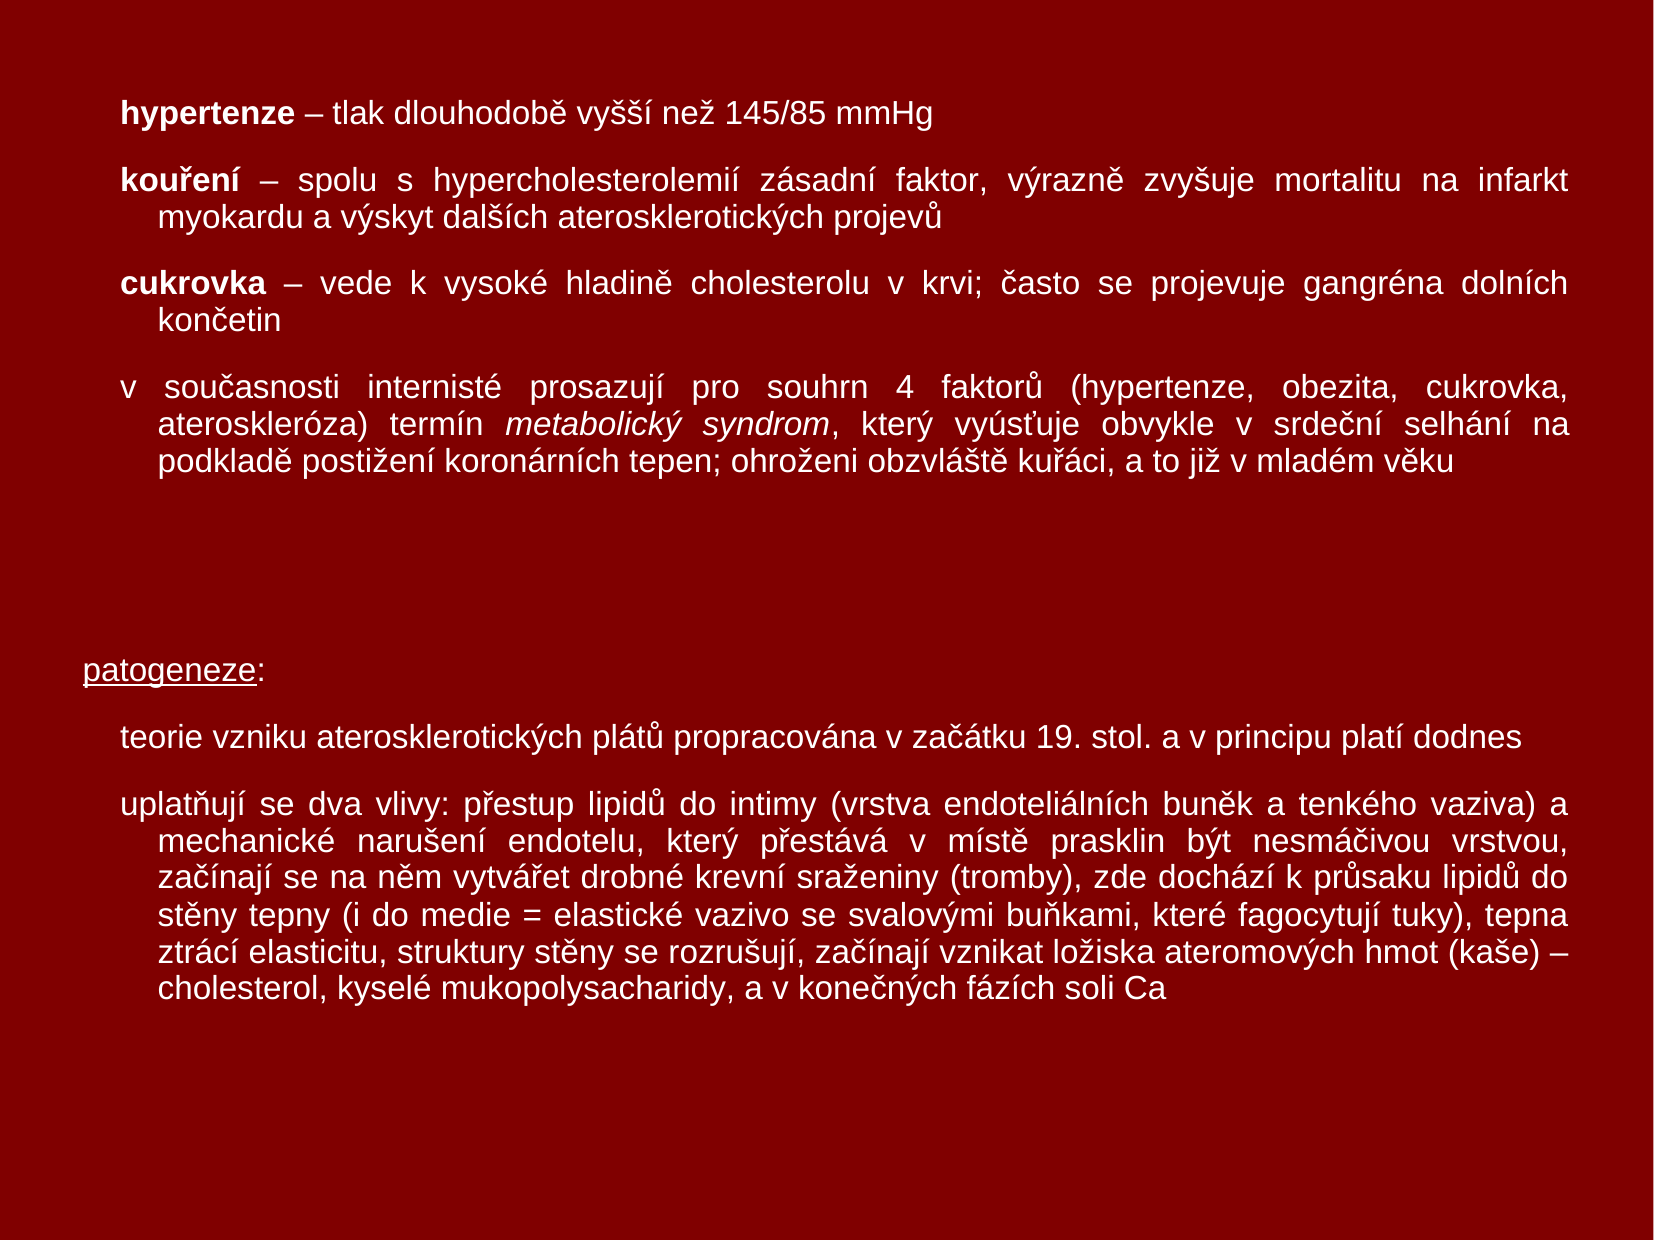

# hypertenze – tlak dlouhodobě vyšší než 145/85 mmHg
kouření – spolu s hypercholesterolemií zásadní faktor, výrazně zvyšuje mortalitu na infarkt myokardu a výskyt dalších aterosklerotických projevů
cukrovka – vede k vysoké hladině cholesterolu v krvi; často se projevuje gangréna dolních končetin
v současnosti internisté prosazují pro souhrn 4 faktorů (hypertenze, obezita, cukrovka, ateroskleróza) termín metabolický syndrom, který vyúsťuje obvykle v srdeční selhání na podkladě postižení koronárních tepen; ohroženi obzvláště kuřáci, a to již v mladém věku
patogeneze:
teorie vzniku aterosklerotických plátů propracována v začátku 19. stol. a v principu platí dodnes
uplatňují se dva vlivy: přestup lipidů do intimy (vrstva endoteliálních buněk a tenkého vaziva) a mechanické narušení endotelu, který přestává v místě prasklin být nesmáčivou vrstvou, začínají se na něm vytvářet drobné krevní sraženiny (tromby), zde dochází k průsaku lipidů do stěny tepny (i do medie = elastické vazivo se svalovými buňkami, které fagocytují tuky), tepna ztrácí elasticitu, struktury stěny se rozrušují, začínají vznikat ložiska ateromových hmot (kaše) – cholesterol, kyselé mukopolysacharidy, a v konečných fázích soli Ca